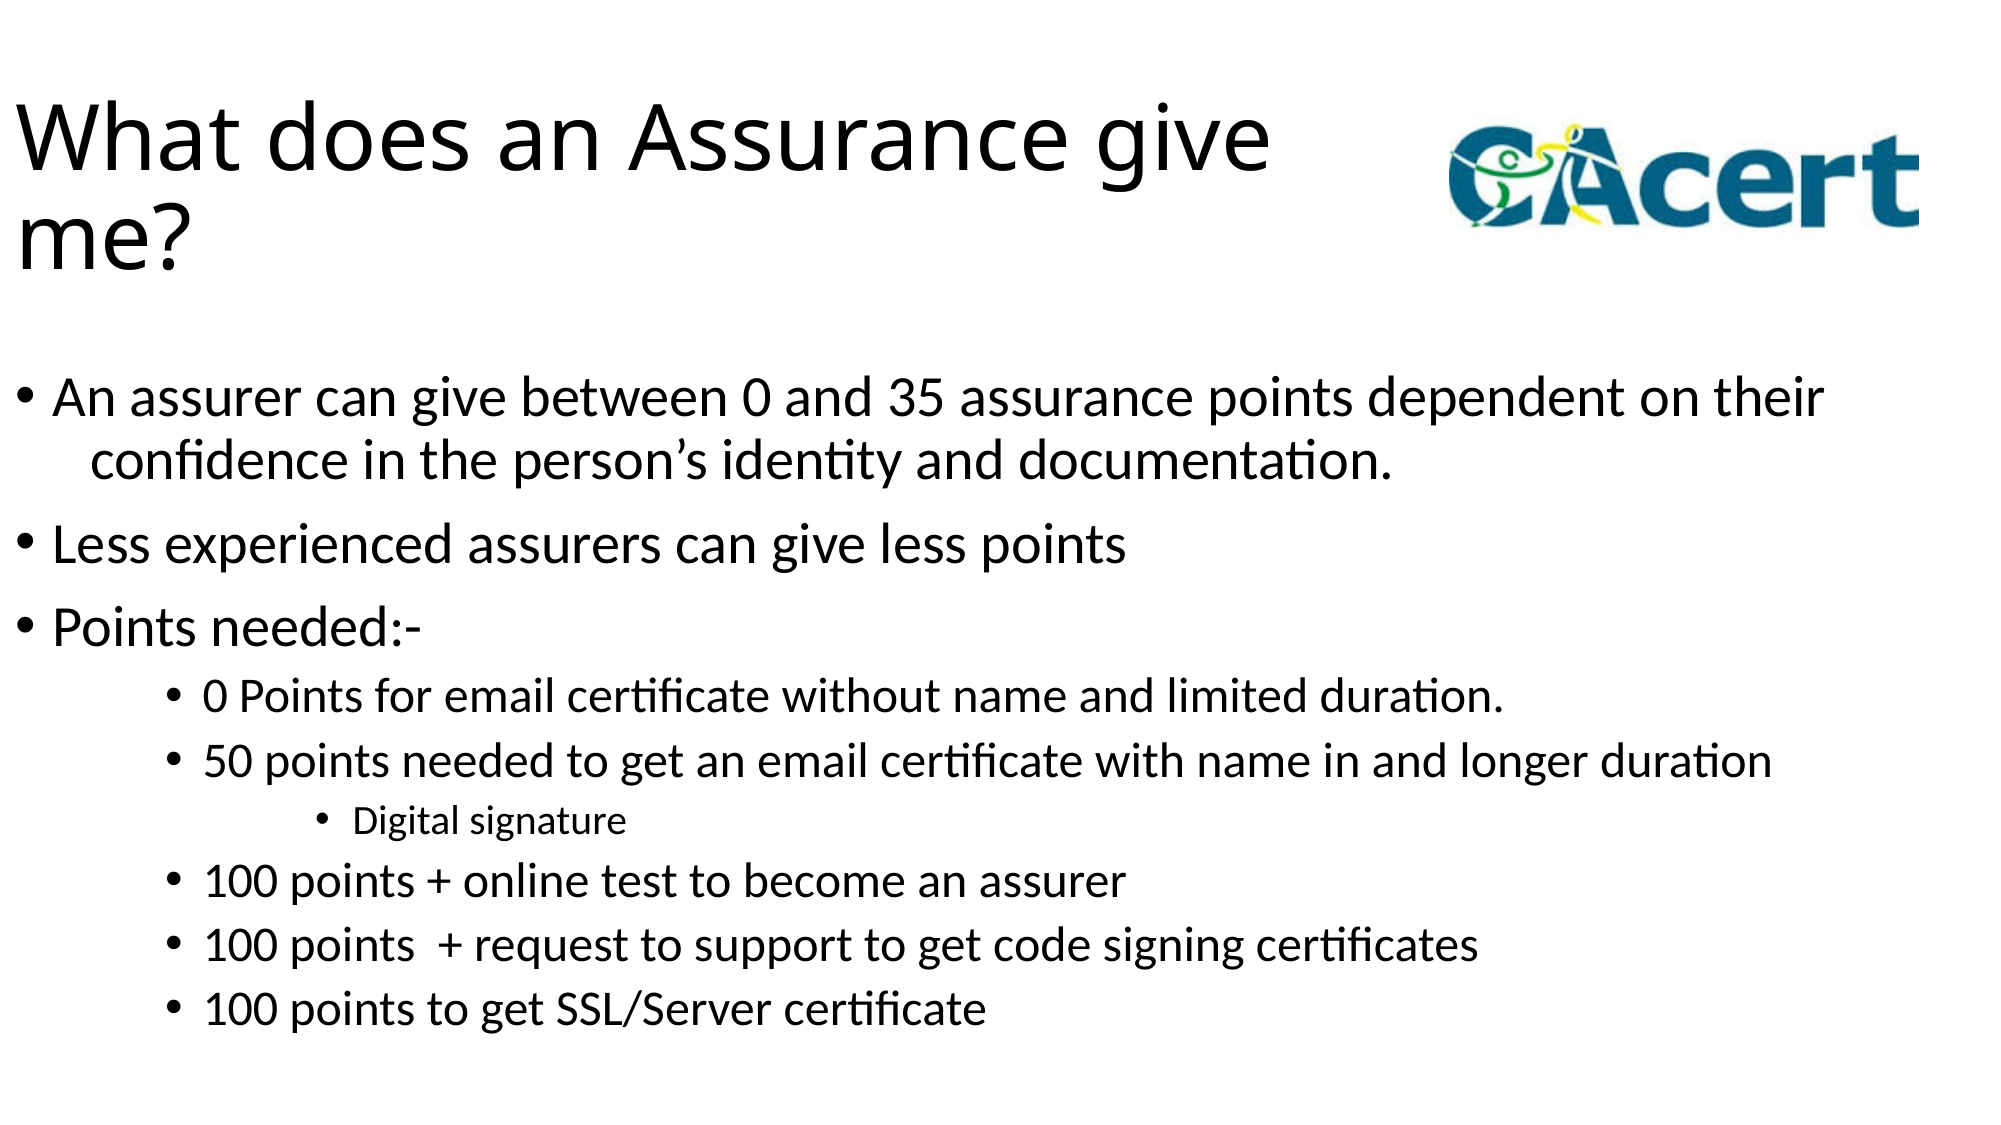

# What does an Assurance give me?
An assurer can give between 0 and 35 assurance points dependent on their confidence in the person’s identity and documentation.
Less experienced assurers can give less points
Points needed:-
0 Points for email certificate without name and limited duration.
50 points needed to get an email certificate with name in and longer duration
Digital signature
100 points + online test to become an assurer
100 points + request to support to get code signing certificates
100 points to get SSL/Server certificate